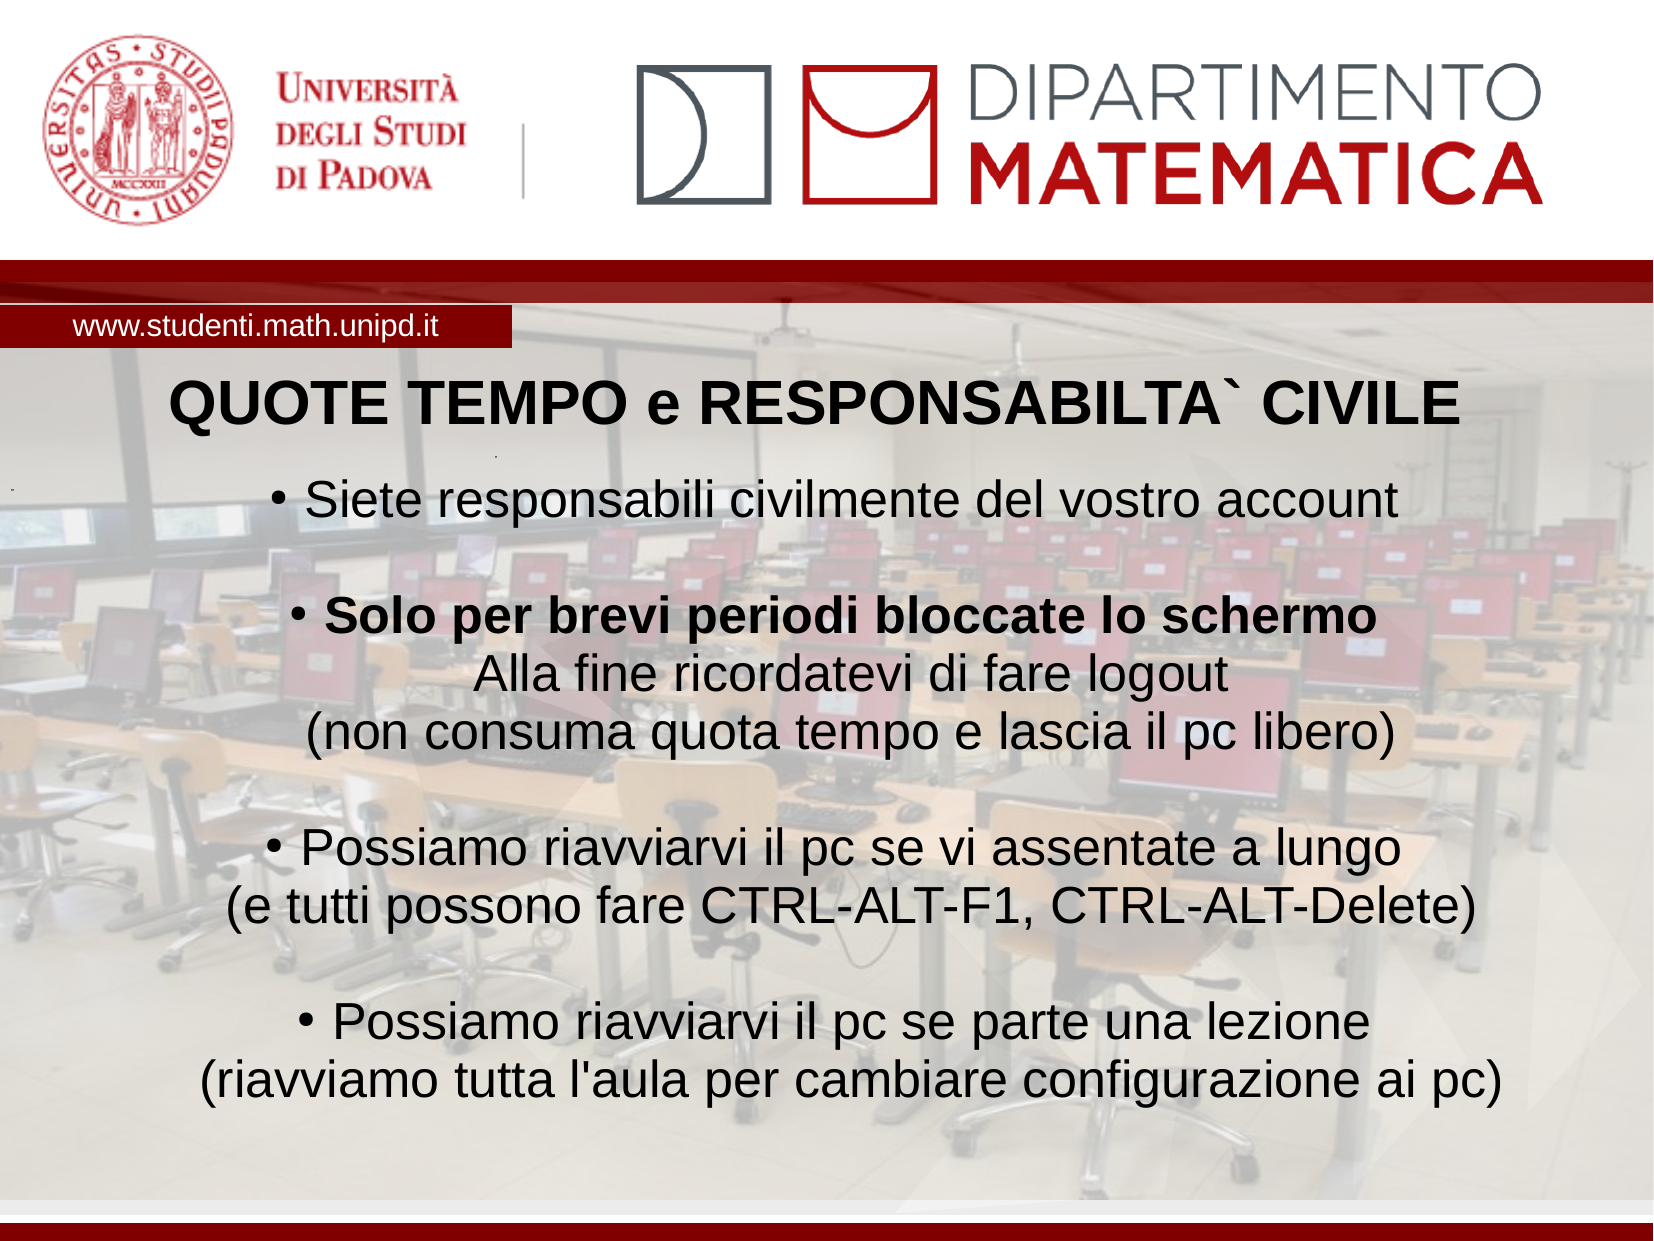

| |
| --- |
www.studenti.math.unipd.it
QUOTE TEMPO e RESPONSABILTA` CIVILE
Siete responsabili civilmente del vostro account
Solo per brevi periodi bloccate lo schermo
Alla fine ricordatevi di fare logout
(non consuma quota tempo e lascia il pc libero)
Possiamo riavviarvi il pc se vi assentate a lungo
(e tutti possono fare CTRL-ALT-F1, CTRL-ALT-Delete)
Possiamo riavviarvi il pc se parte una lezione
(riavviamo tutta l'aula per cambiare configurazione ai pc)
| |
| --- |